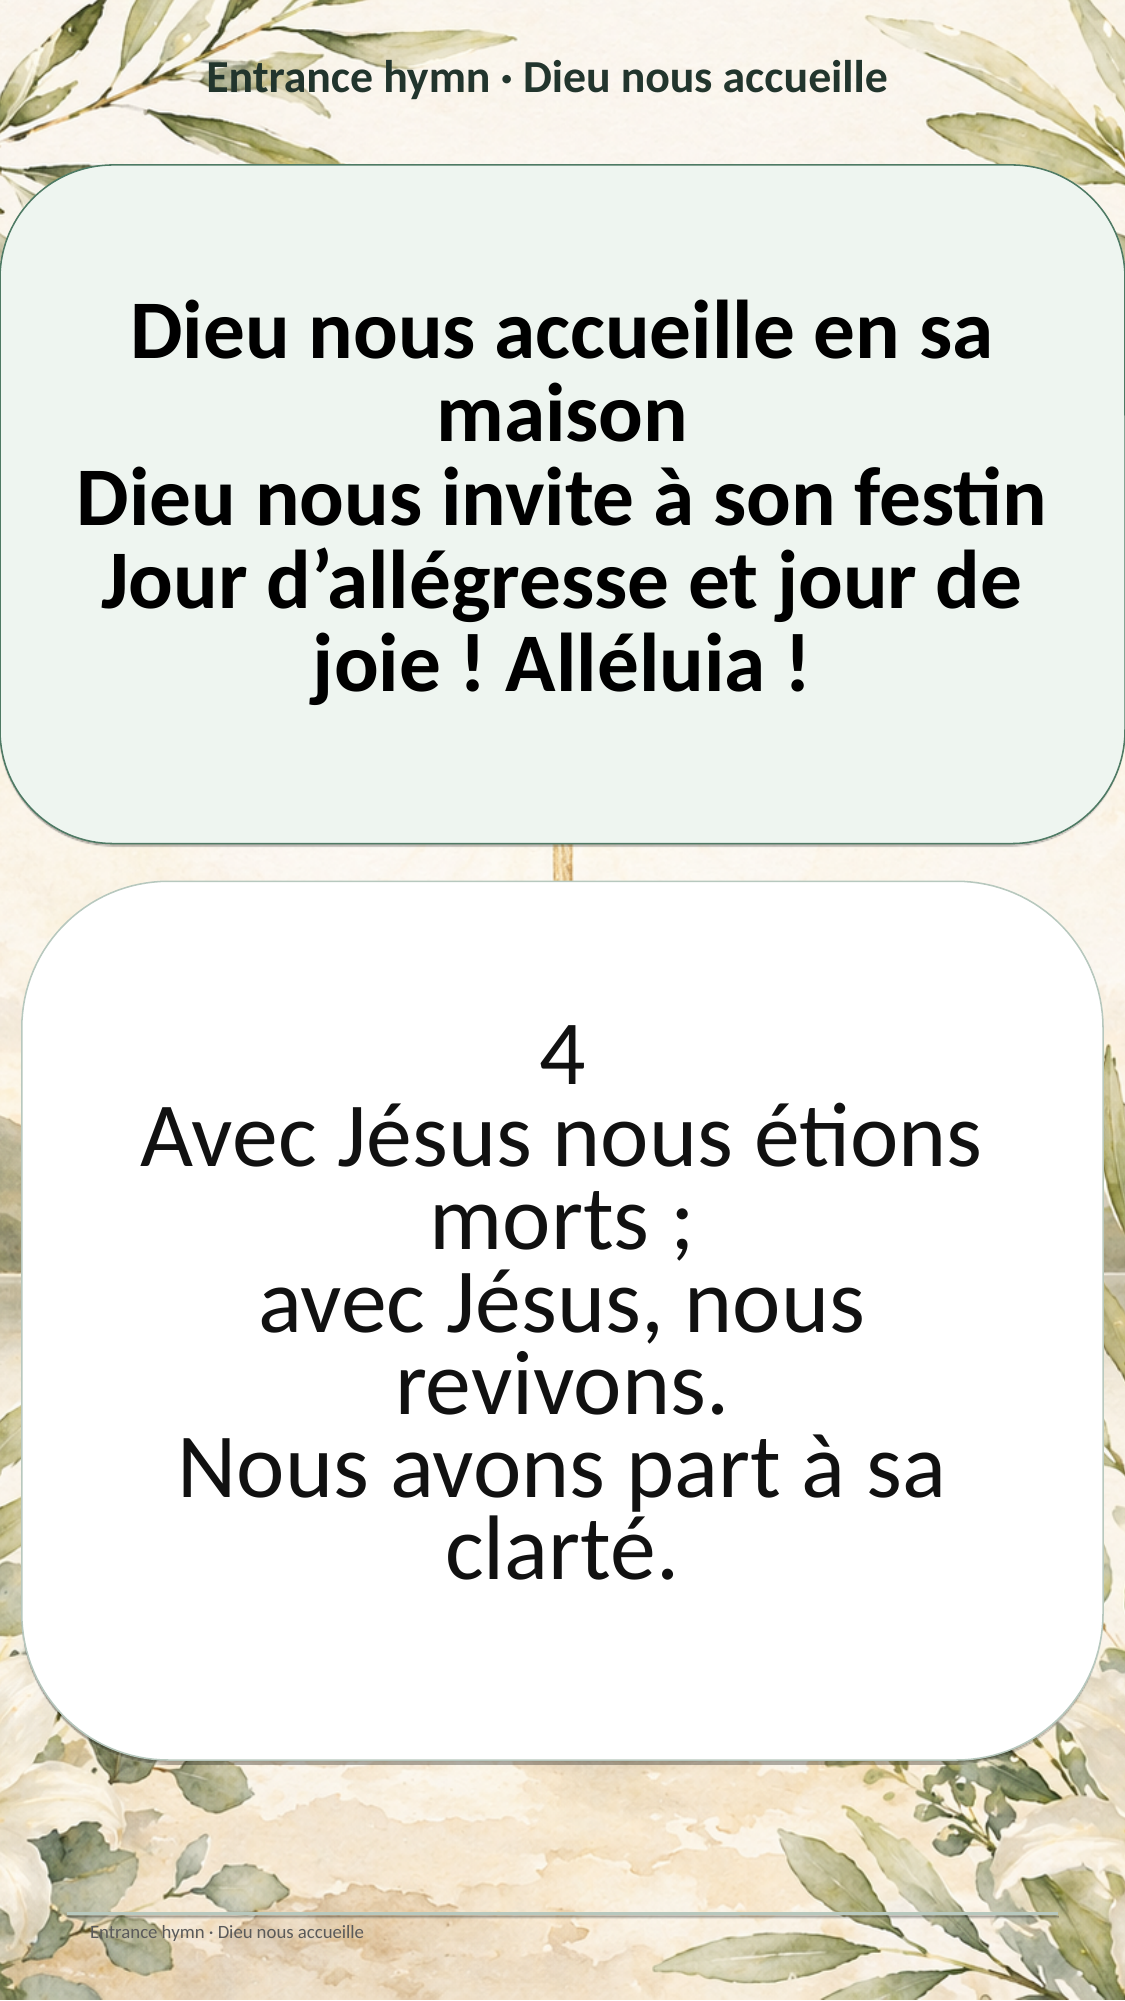

Entrance hymn · Dieu nous accueille
Dieu nous accueille en sa maison
Dieu nous invite à son festin
Jour d’allégresse et jour de joie ! Alléluia !
4
Avec Jésus nous étions morts ;
avec Jésus, nous revivons.
Nous avons part à sa clarté.
Entrance hymn · Dieu nous accueille